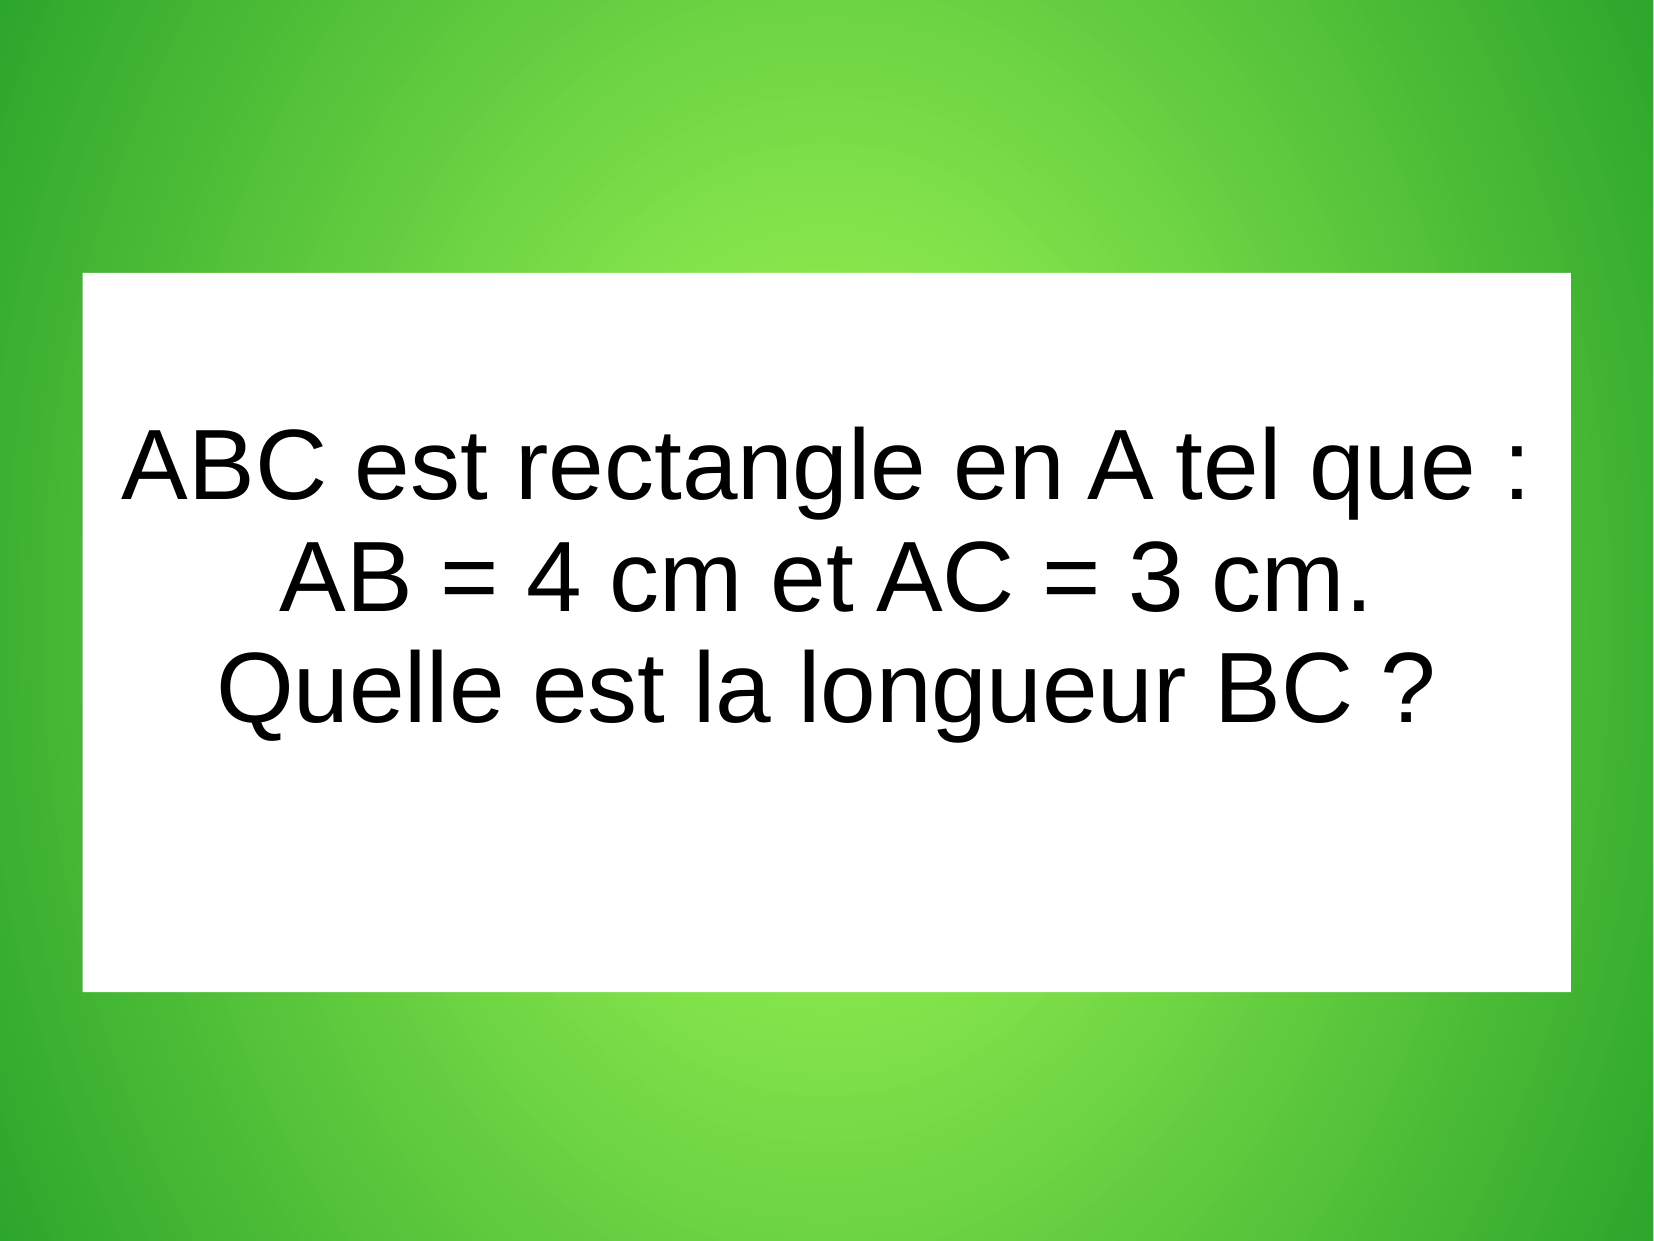

ABC est rectangle en A tel que : AB = 4 cm et AC = 3 cm.
Quelle est la longueur BC ?